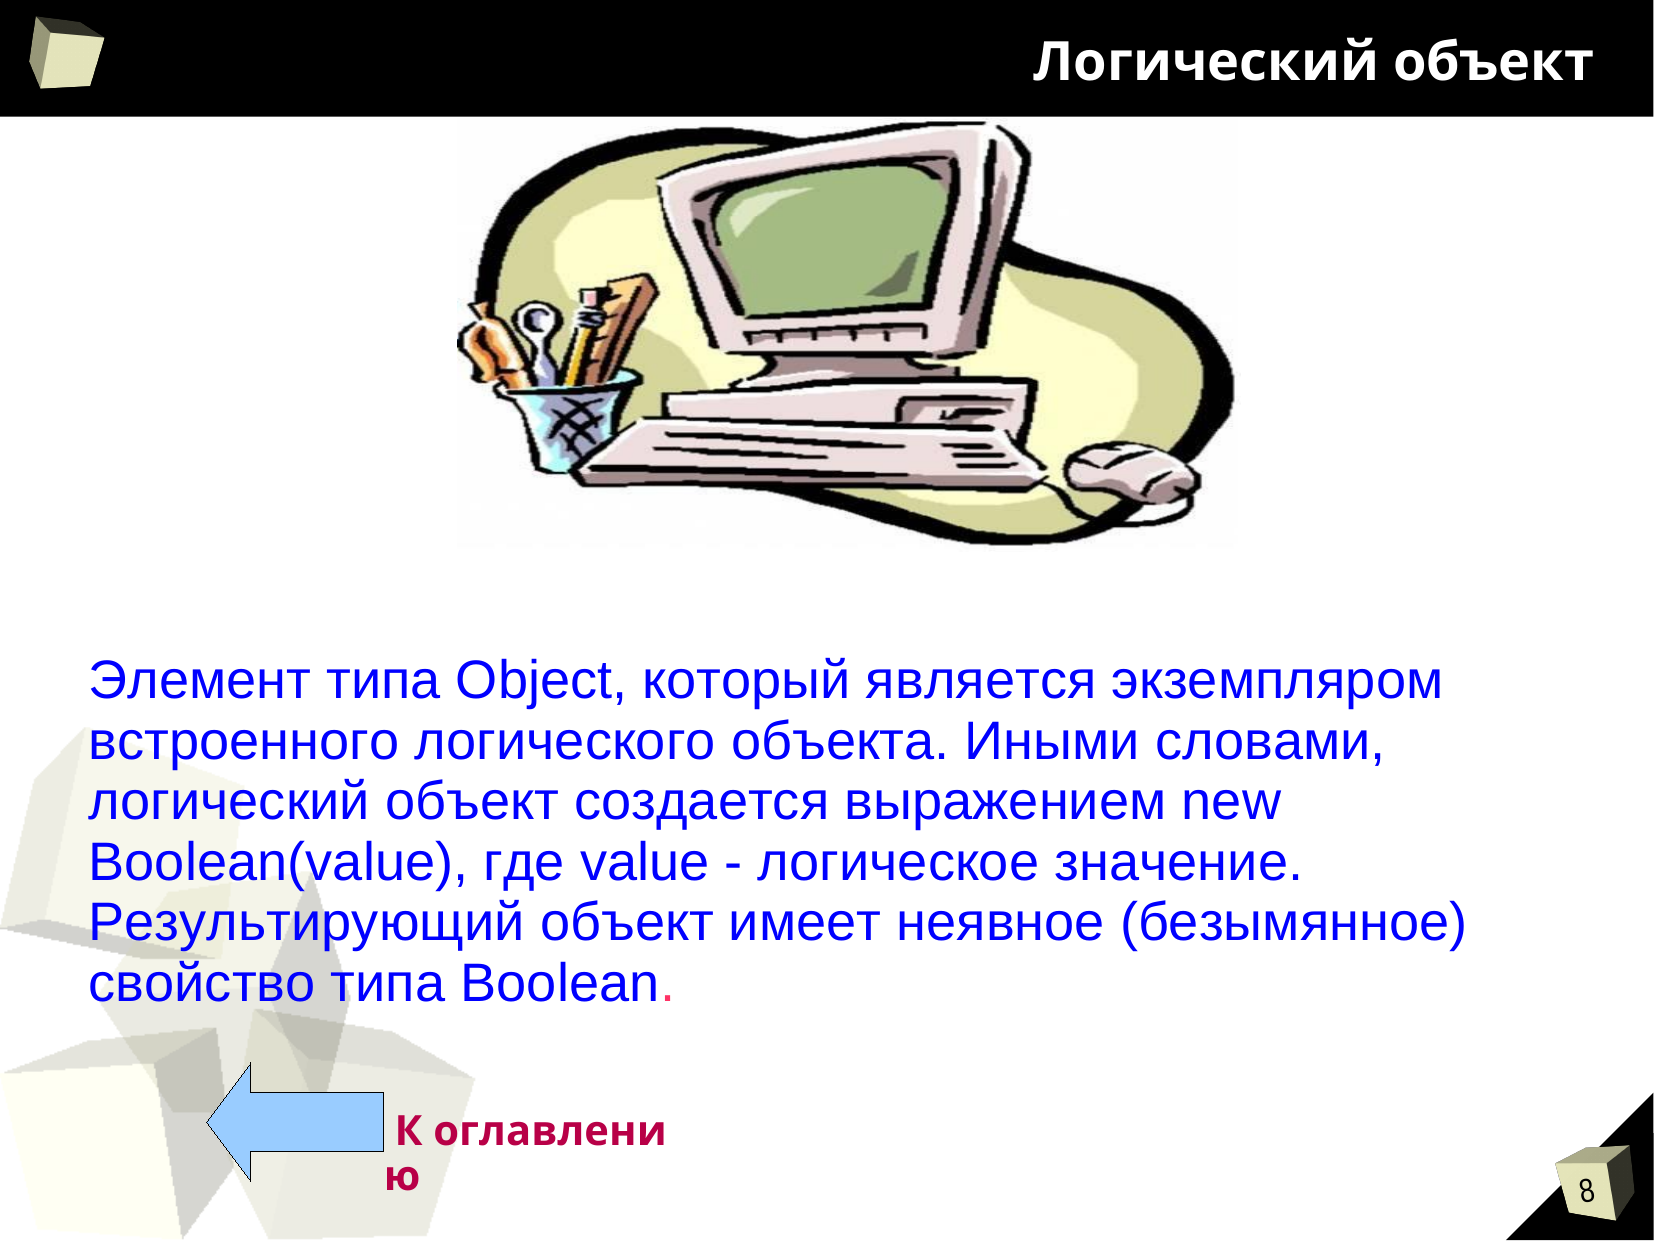

# Логический объект
Элемент типа Object, который является экземпляром встроенного логического объекта. Иными словами, логический объект создается выражением new Boolean(value), где value - логическое значение. Результирующий объект имеет неявное (безымянное) свойство типа Boolean.
 К оглавлению